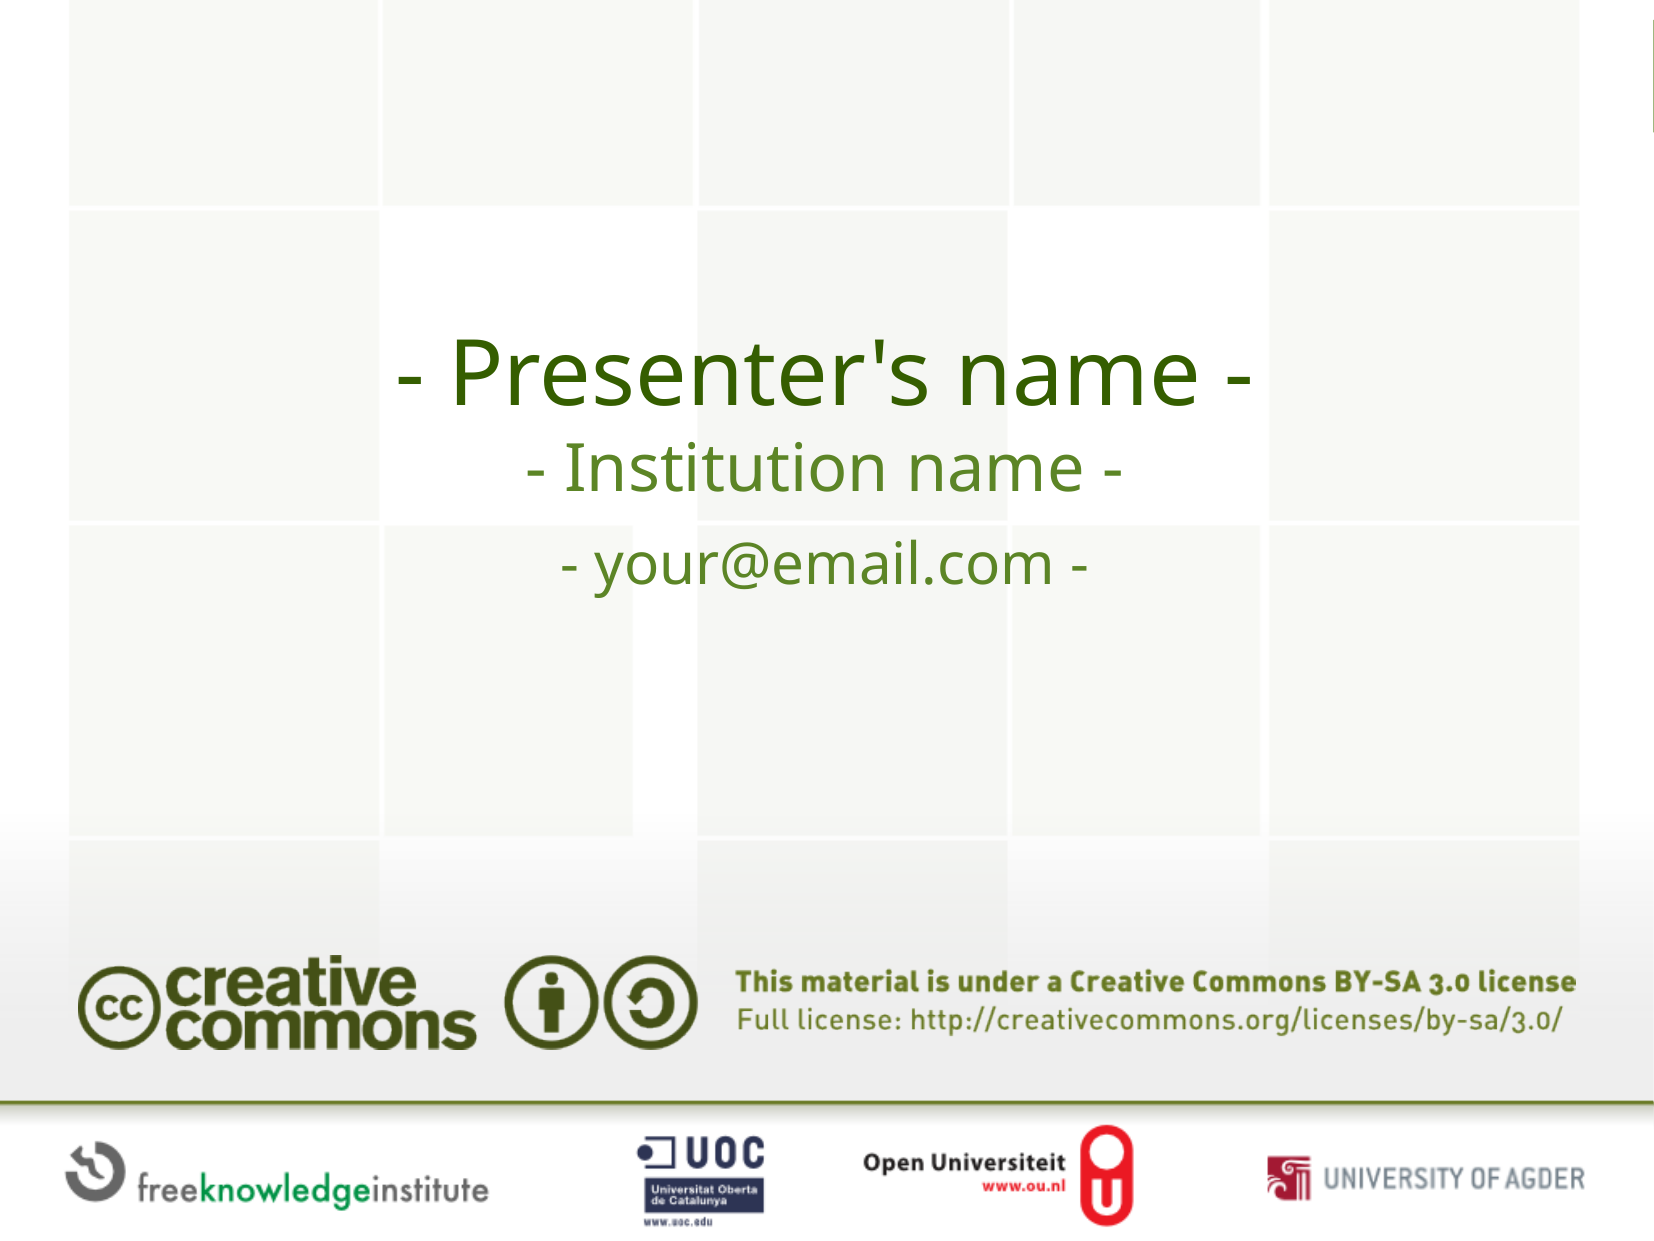

- Presenter's name -
- Institution name -
- your@email.com -